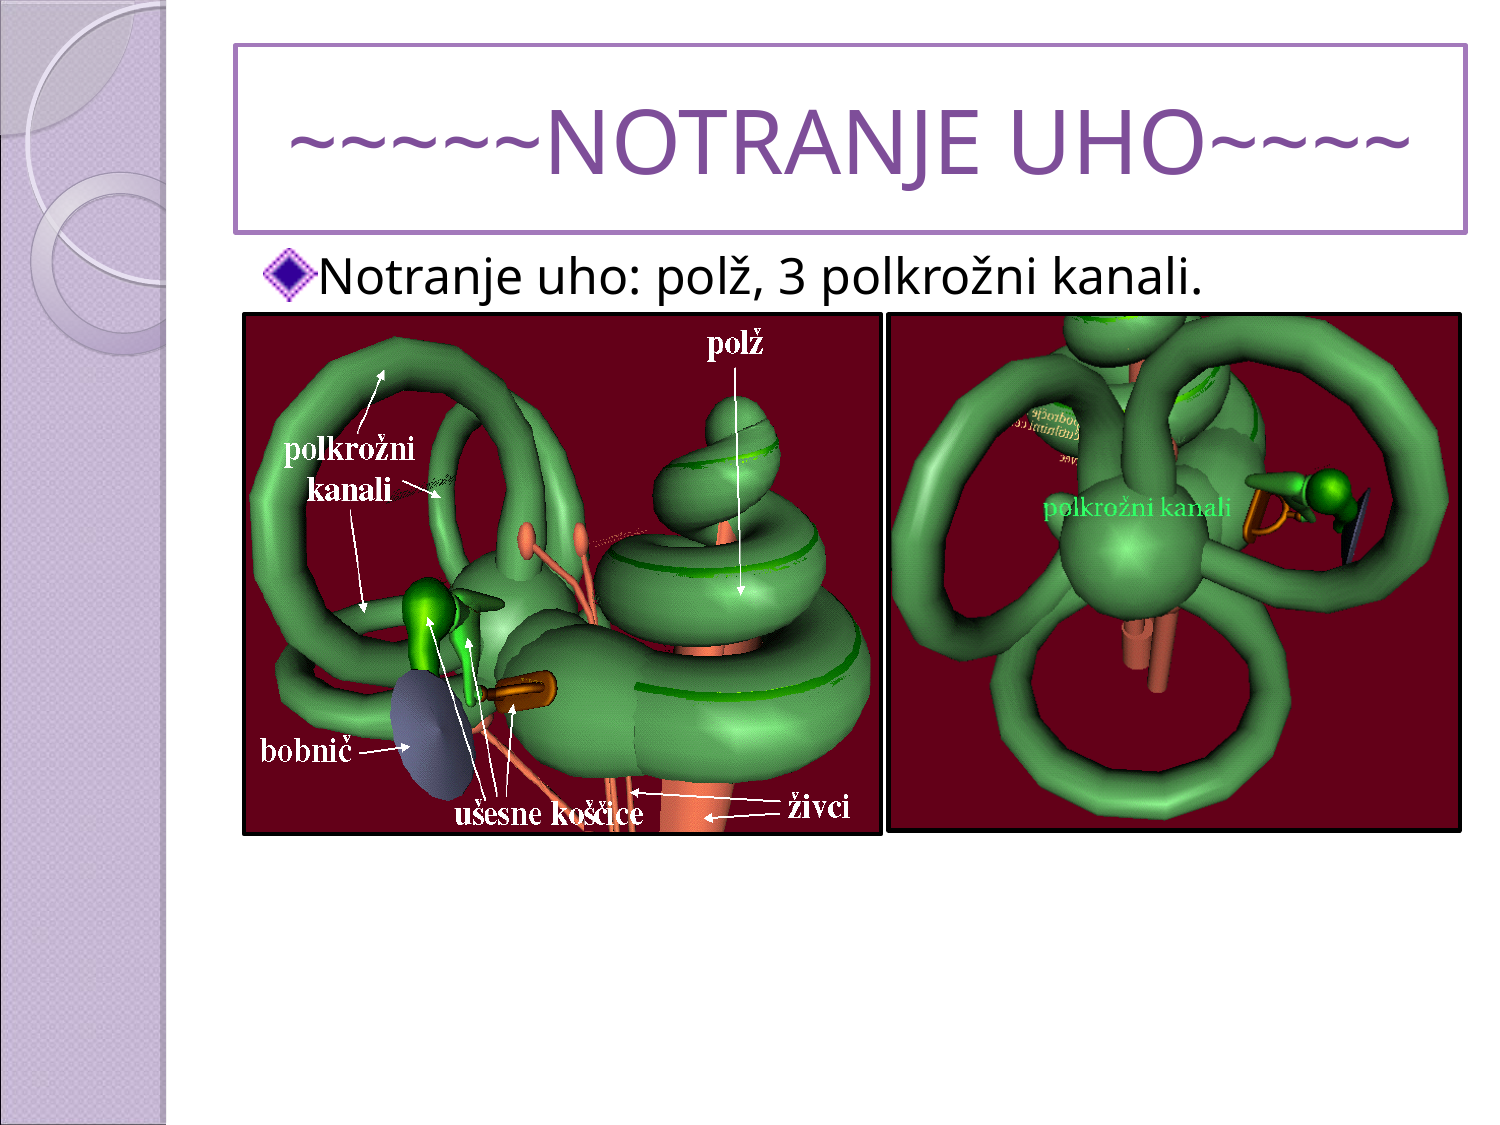

# ~~~~~NOTRANJE UHO~~~~
Notranje uho: polž, 3 polkrožni kanali.